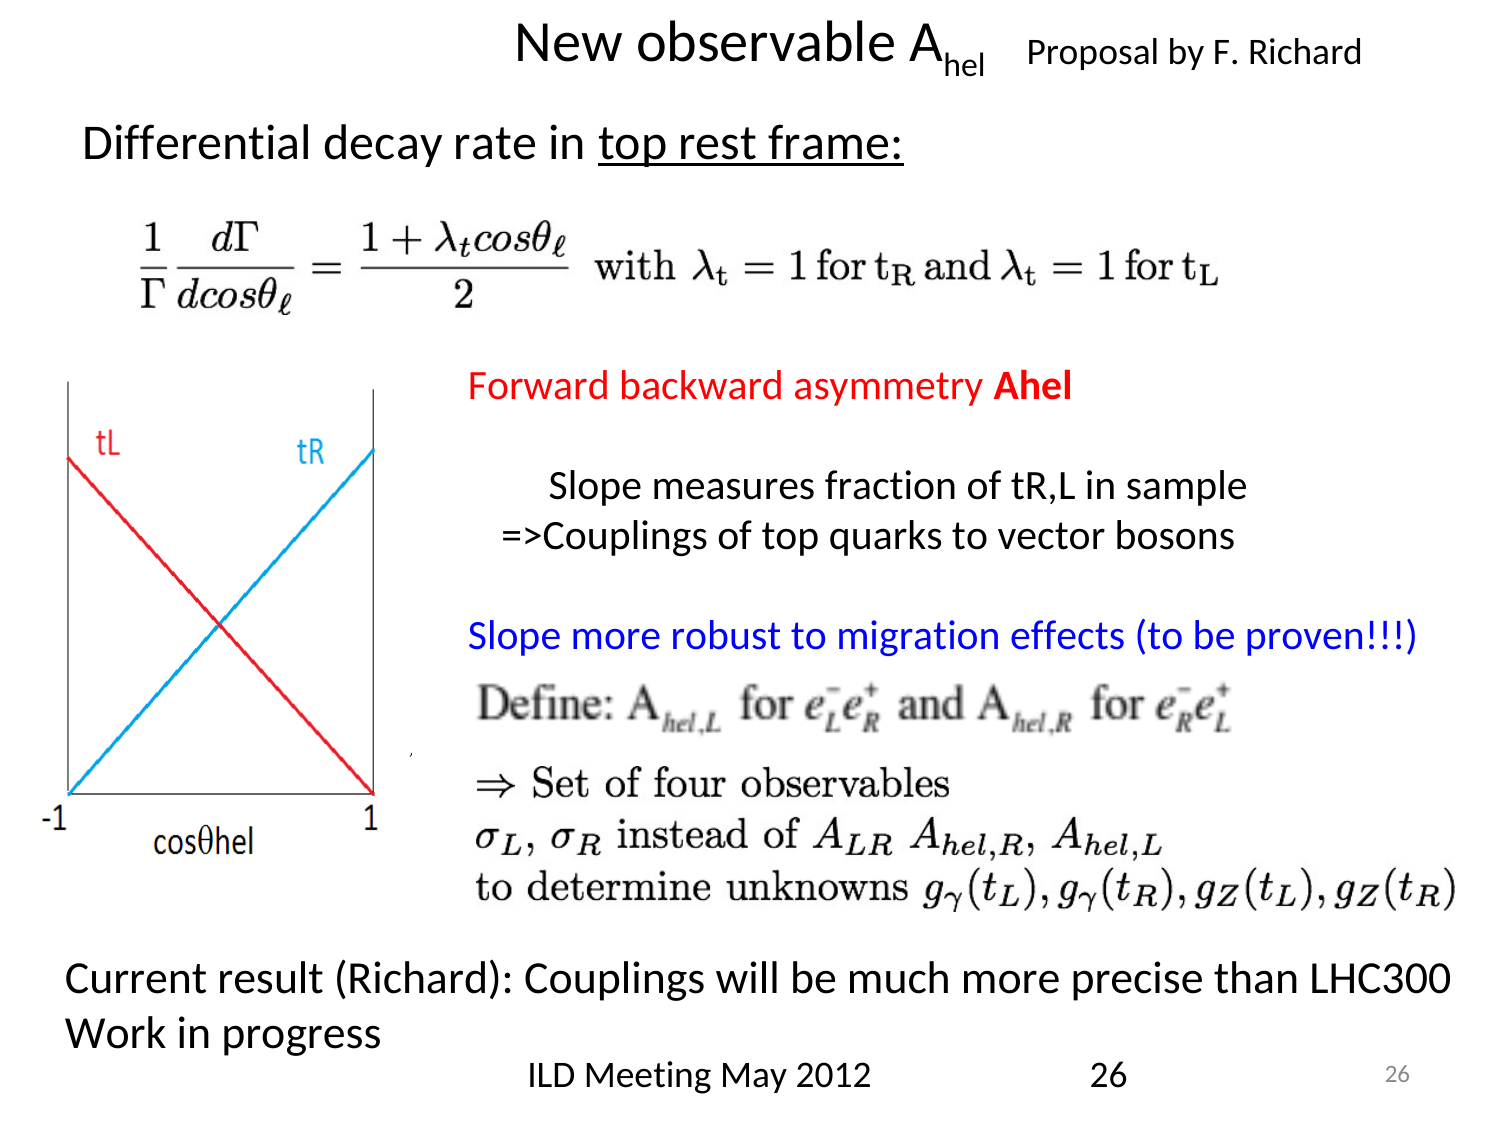

# New observable Ahel
Proposal by F. Richard
Differential decay rate in top rest frame:
Forward backward asymmetry Ahel
 Slope measures fraction of tR,L in sample
=>Couplings of top quarks to vector bosons
Slope more robust to migration effects (to be proven!!!)
Current result (Richard): Couplings will be much more precise than LHC300
Work in progress
26
ILD Meeting May 2012